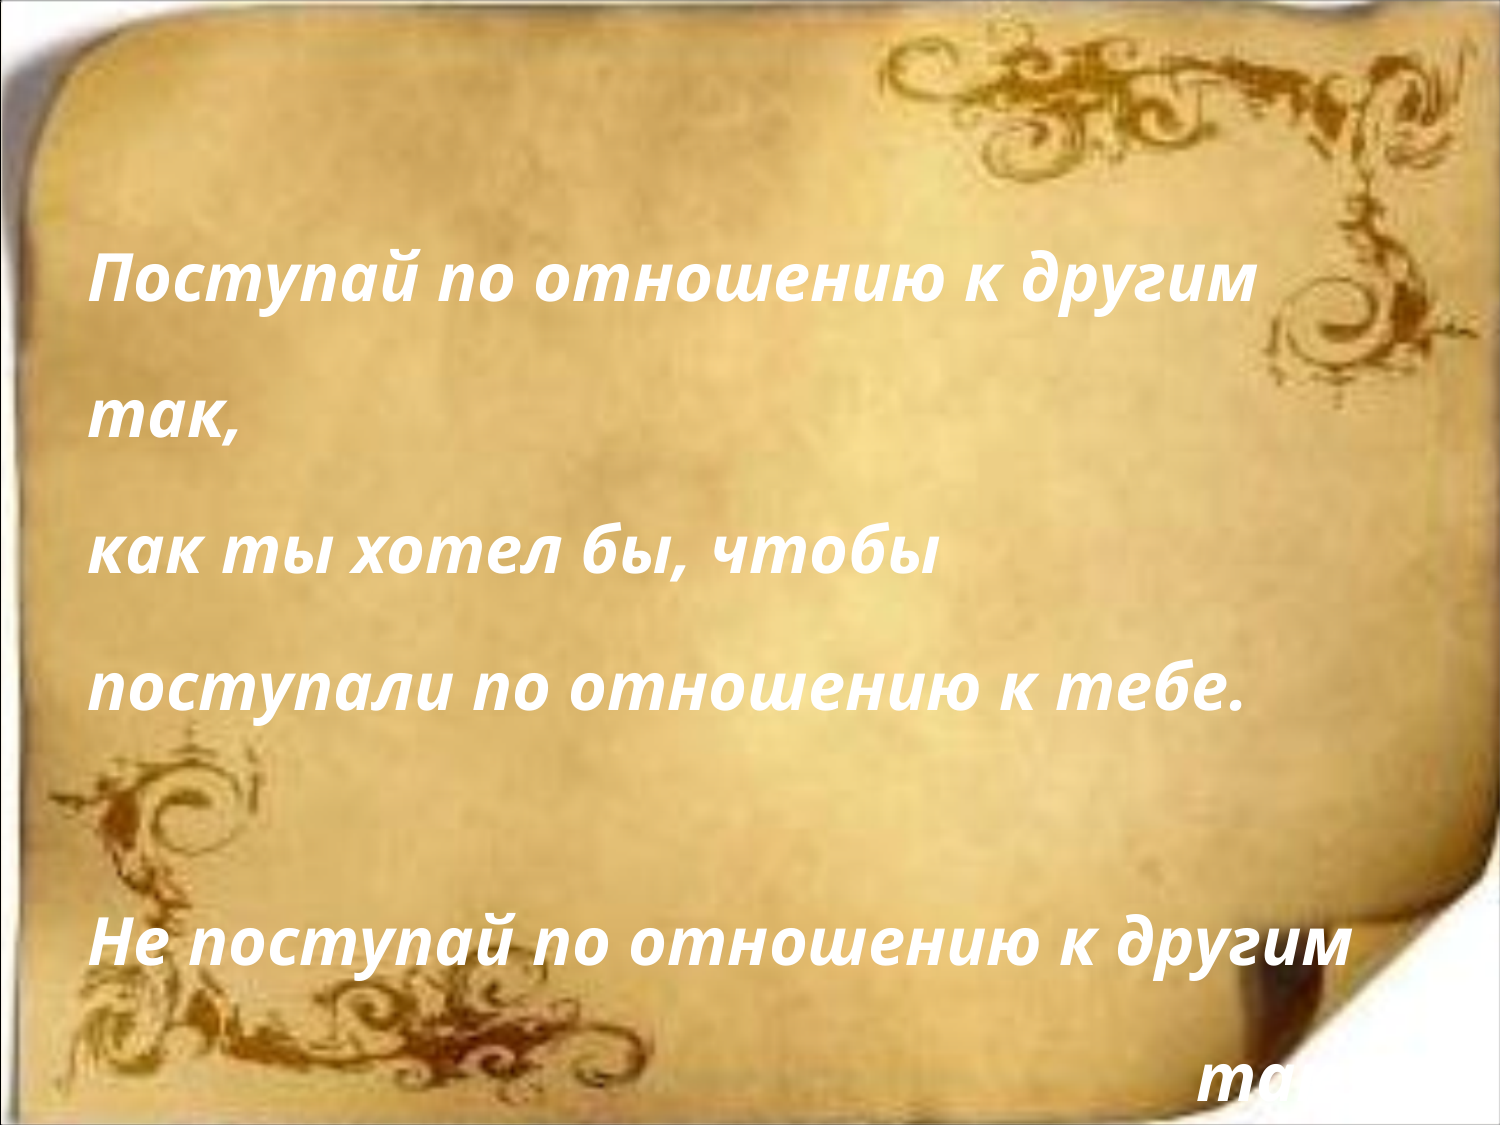

Поступай по отношению к другим так,
как ты хотел бы, чтобы
поступали по отношению к тебе.
Не поступай по отношению к другим так,
как ты не хотел бы,
чтобы поступали по отношению к тебе.